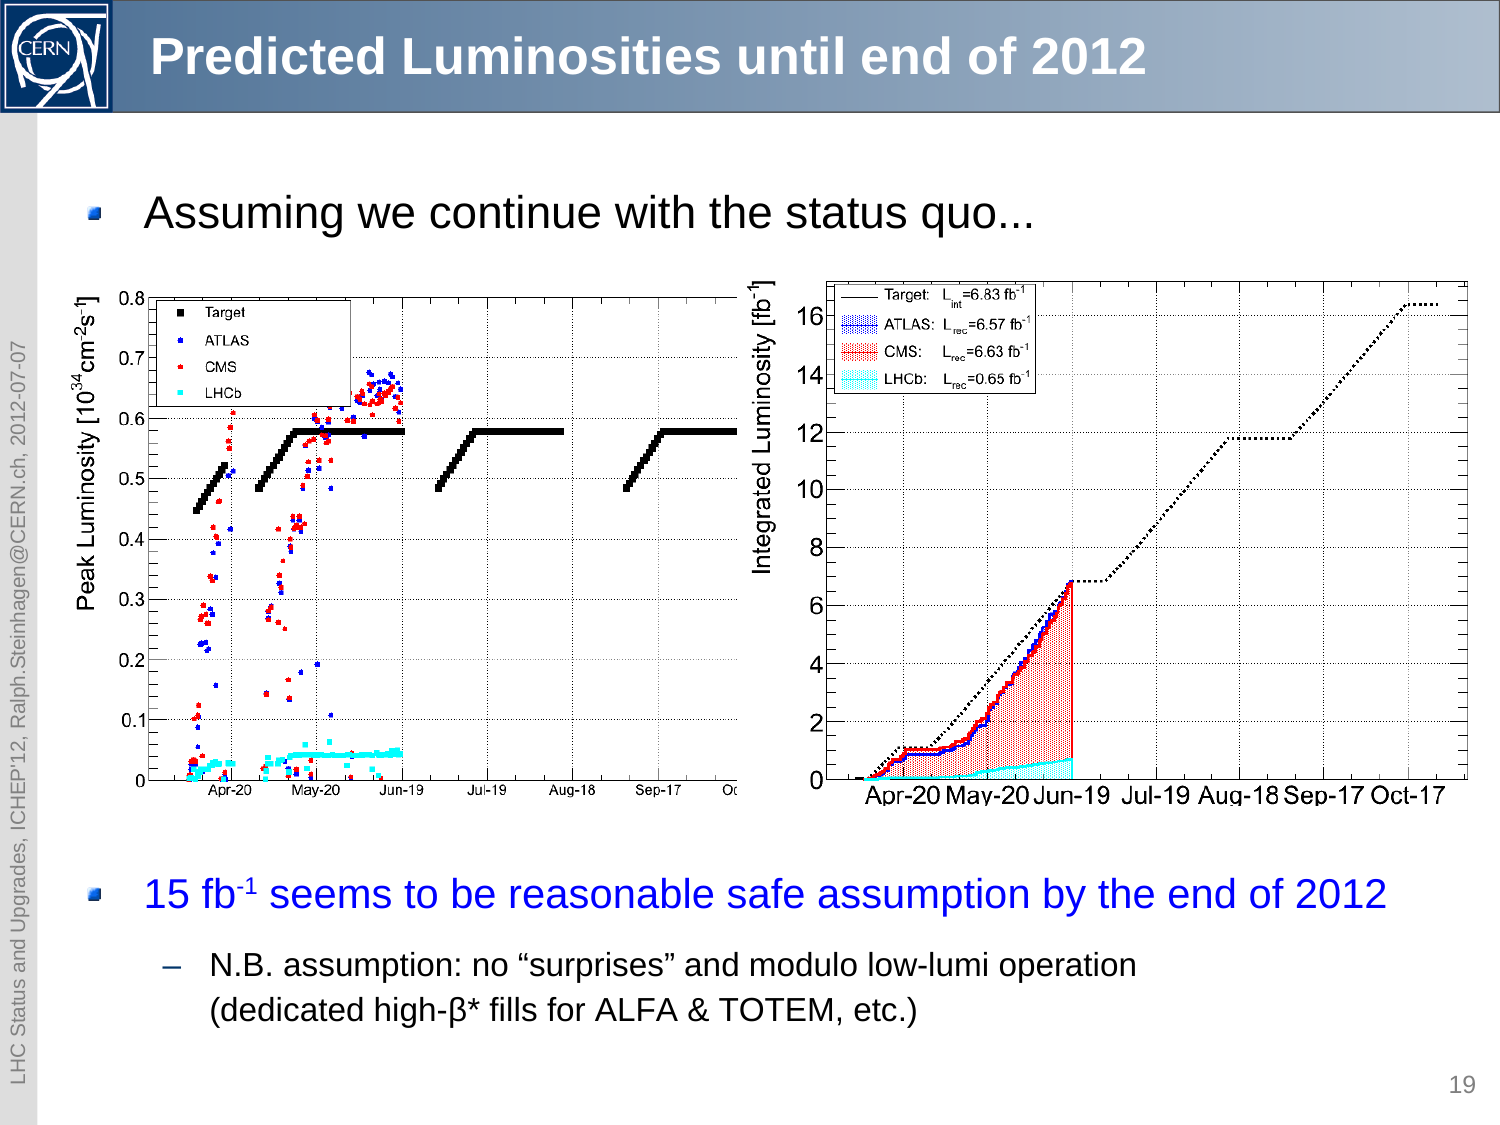

# Predicted Luminosities until end of 2012
Assuming we continue with the status quo...
15 fb-1 seems to be reasonable safe assumption by the end of 2012
N.B. assumption: no “surprises” and modulo low-lumi operation 	(dedicated high-β* fills for ALFA & TOTEM, etc.)